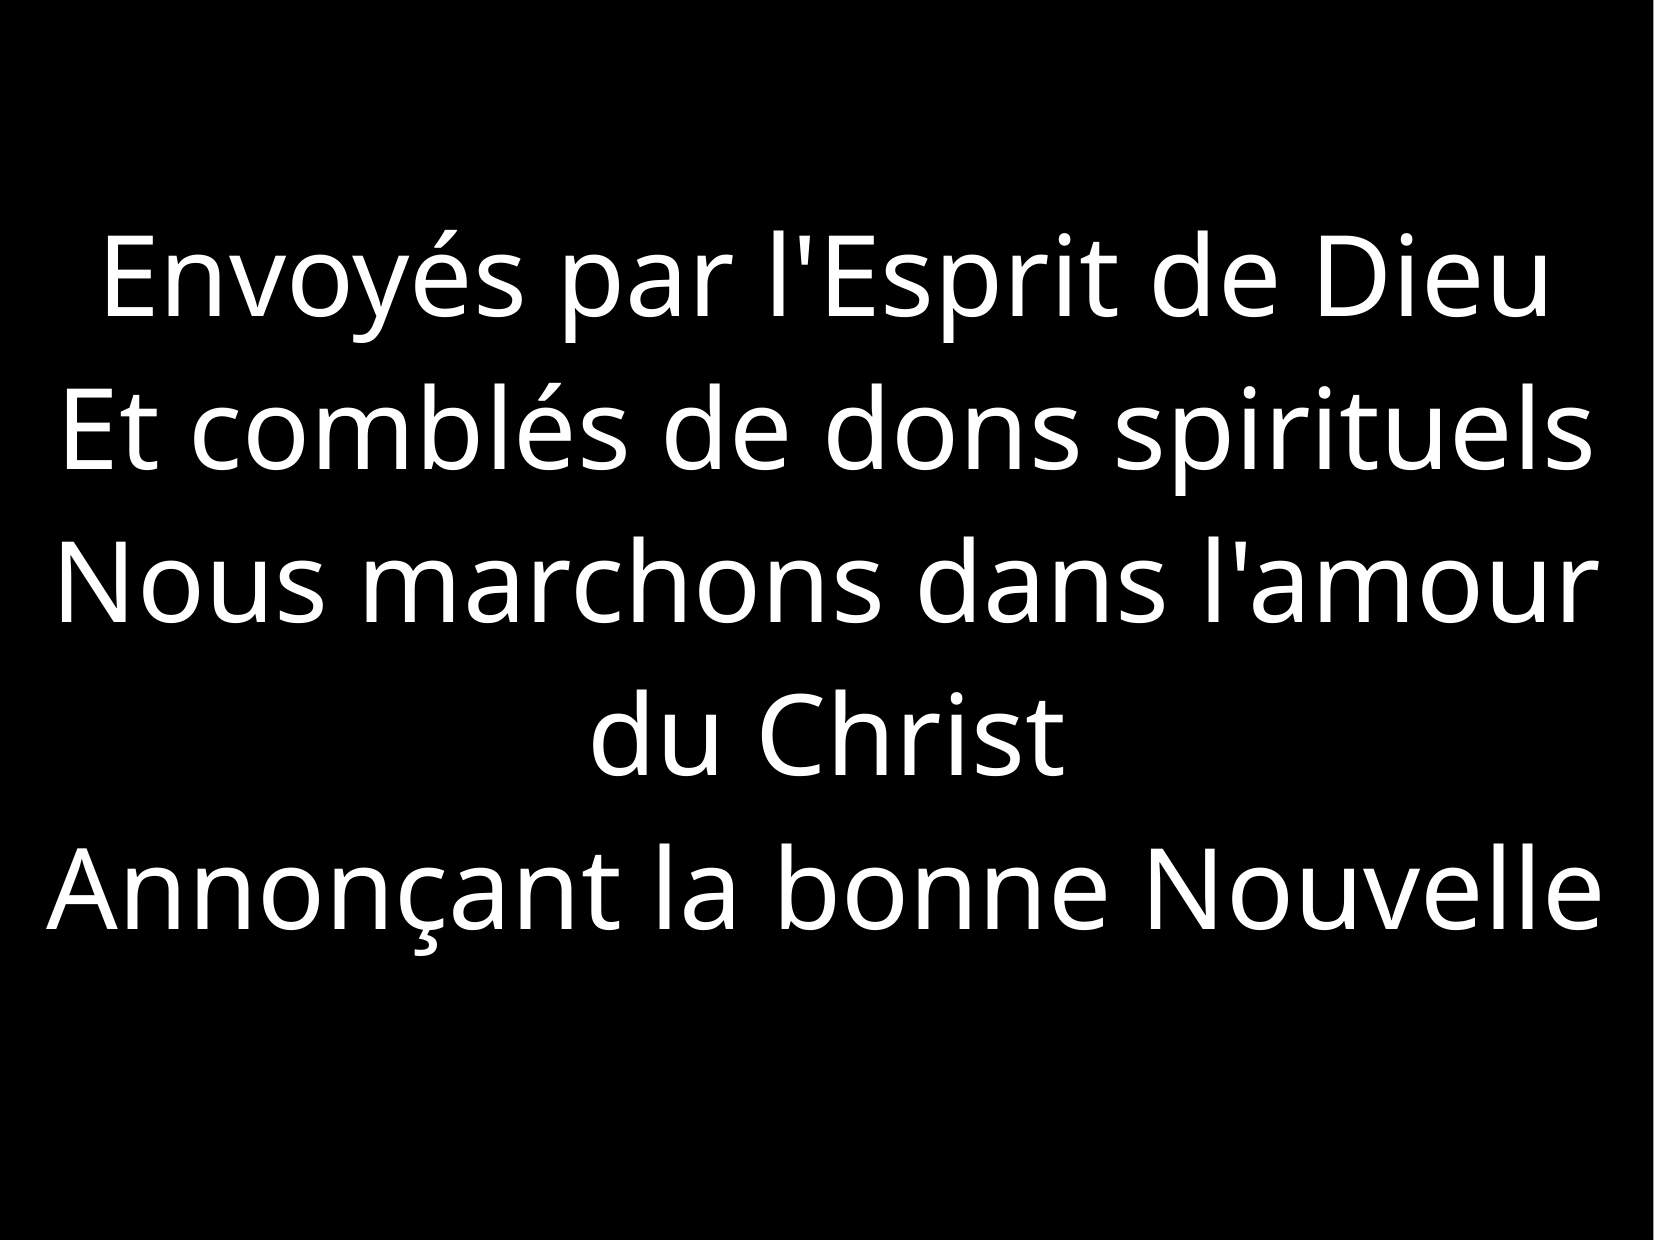

# Envoyés par l'Esprit de Dieu
Et comblés de dons spirituels
Nous marchons dans l'amour du Christ
Annonçant la bonne Nouvelle